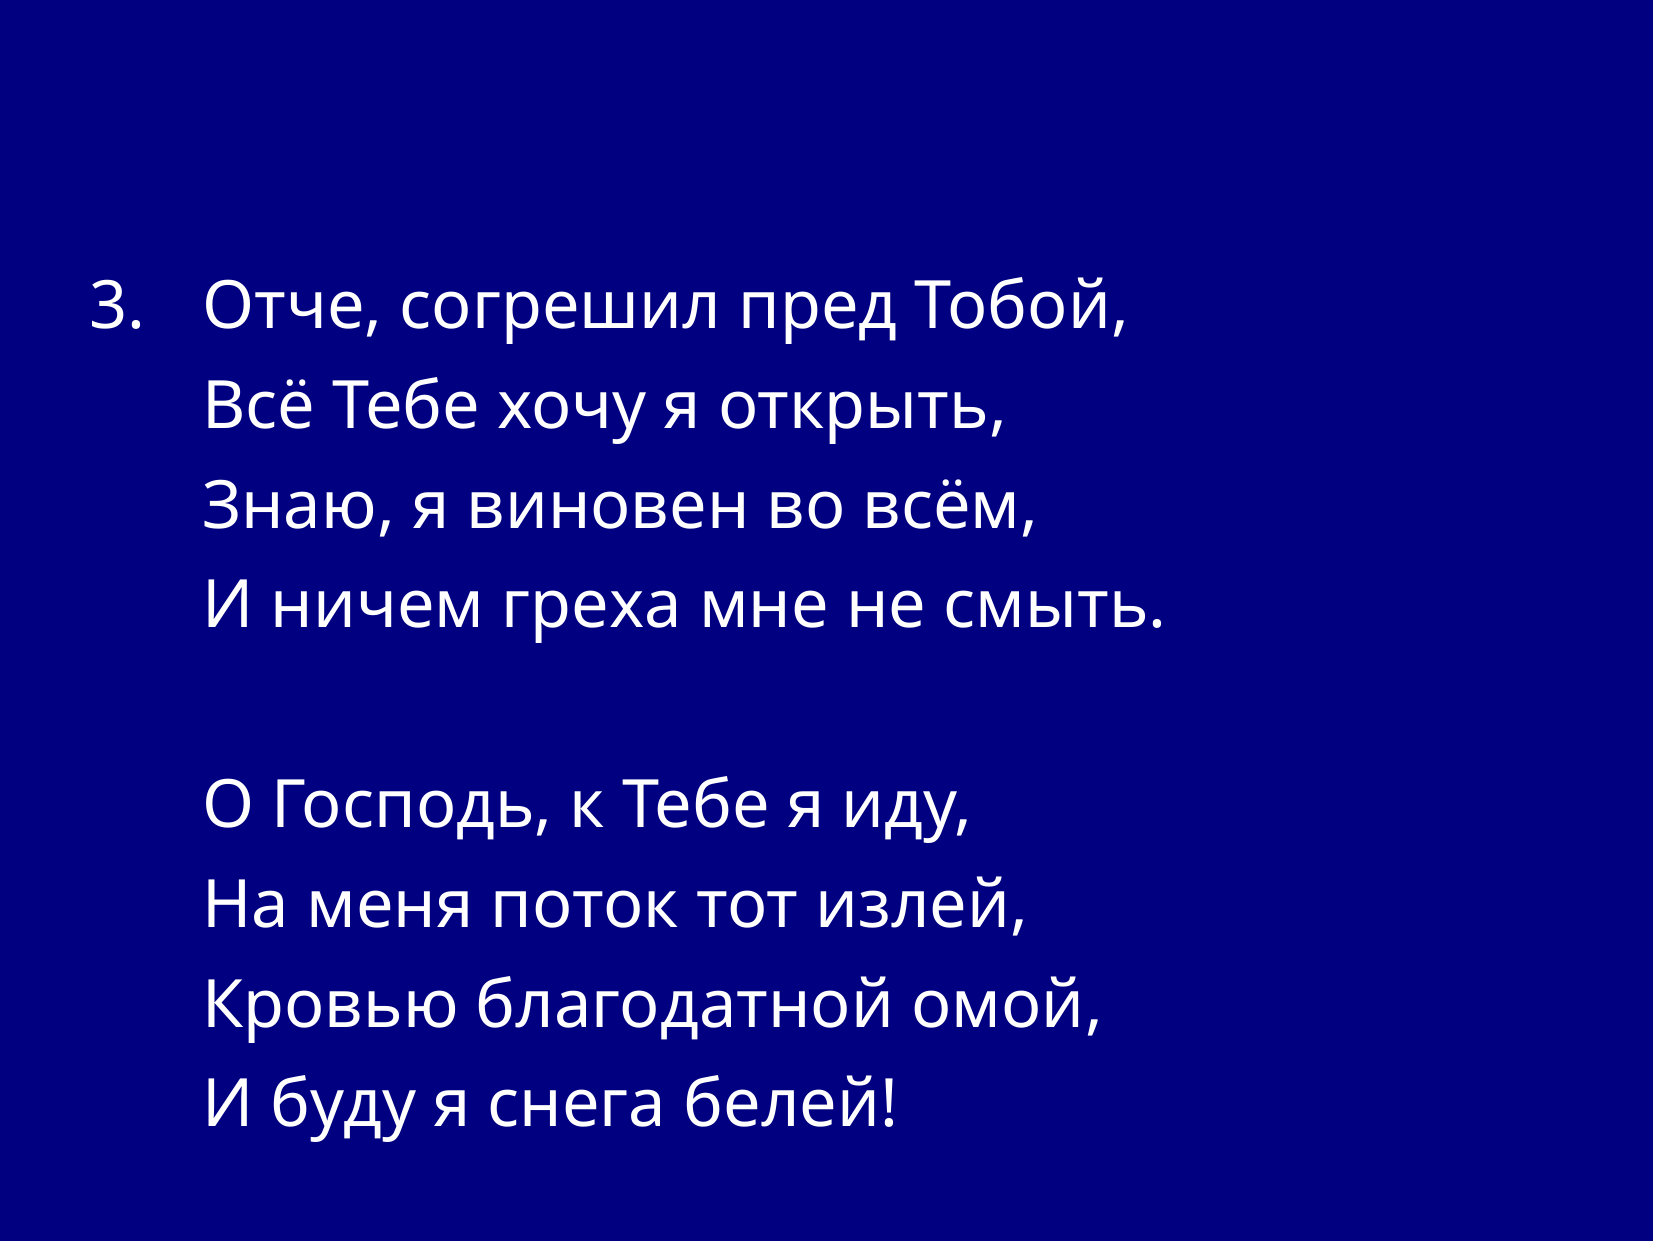

3.	Отче, согрешил пред Тобой,
	Всё Тебе хочу я открыть,
	Знаю, я виновен во всём,
	И ничем греха мне не смыть.
	О Господь, к Тебе я иду,
	На меня поток тот излей,
	Кровью благодатной омой,
	И буду я снега белей!